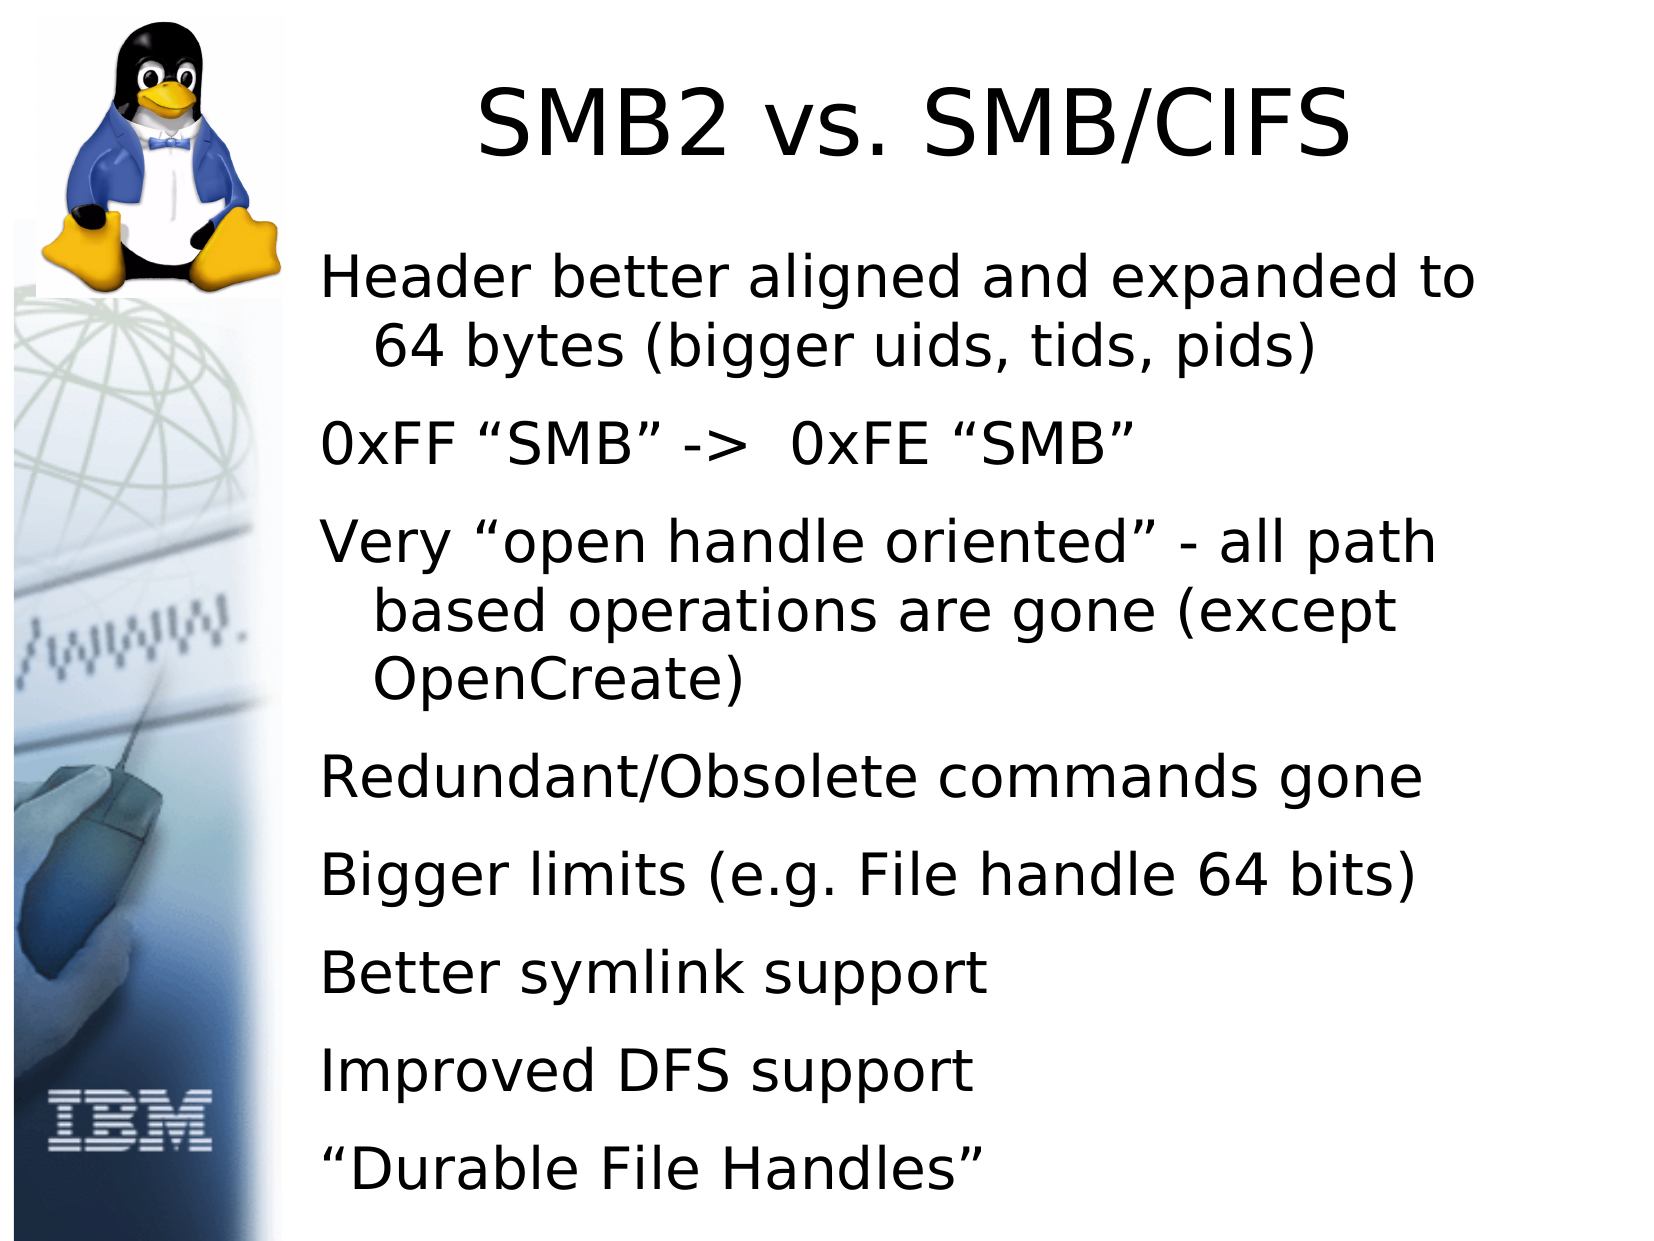

# SMB2 vs. SMB/CIFS
Header better aligned and expanded to 64 bytes (bigger uids, tids, pids)
0xFF “SMB” -> 0xFE “SMB”
Very “open handle oriented” - all path based operations are gone (except OpenCreate)
Redundant/Obsolete commands gone
Bigger limits (e.g. File handle 64 bits)
Better symlink support
Improved DFS support
“Durable File Handles”